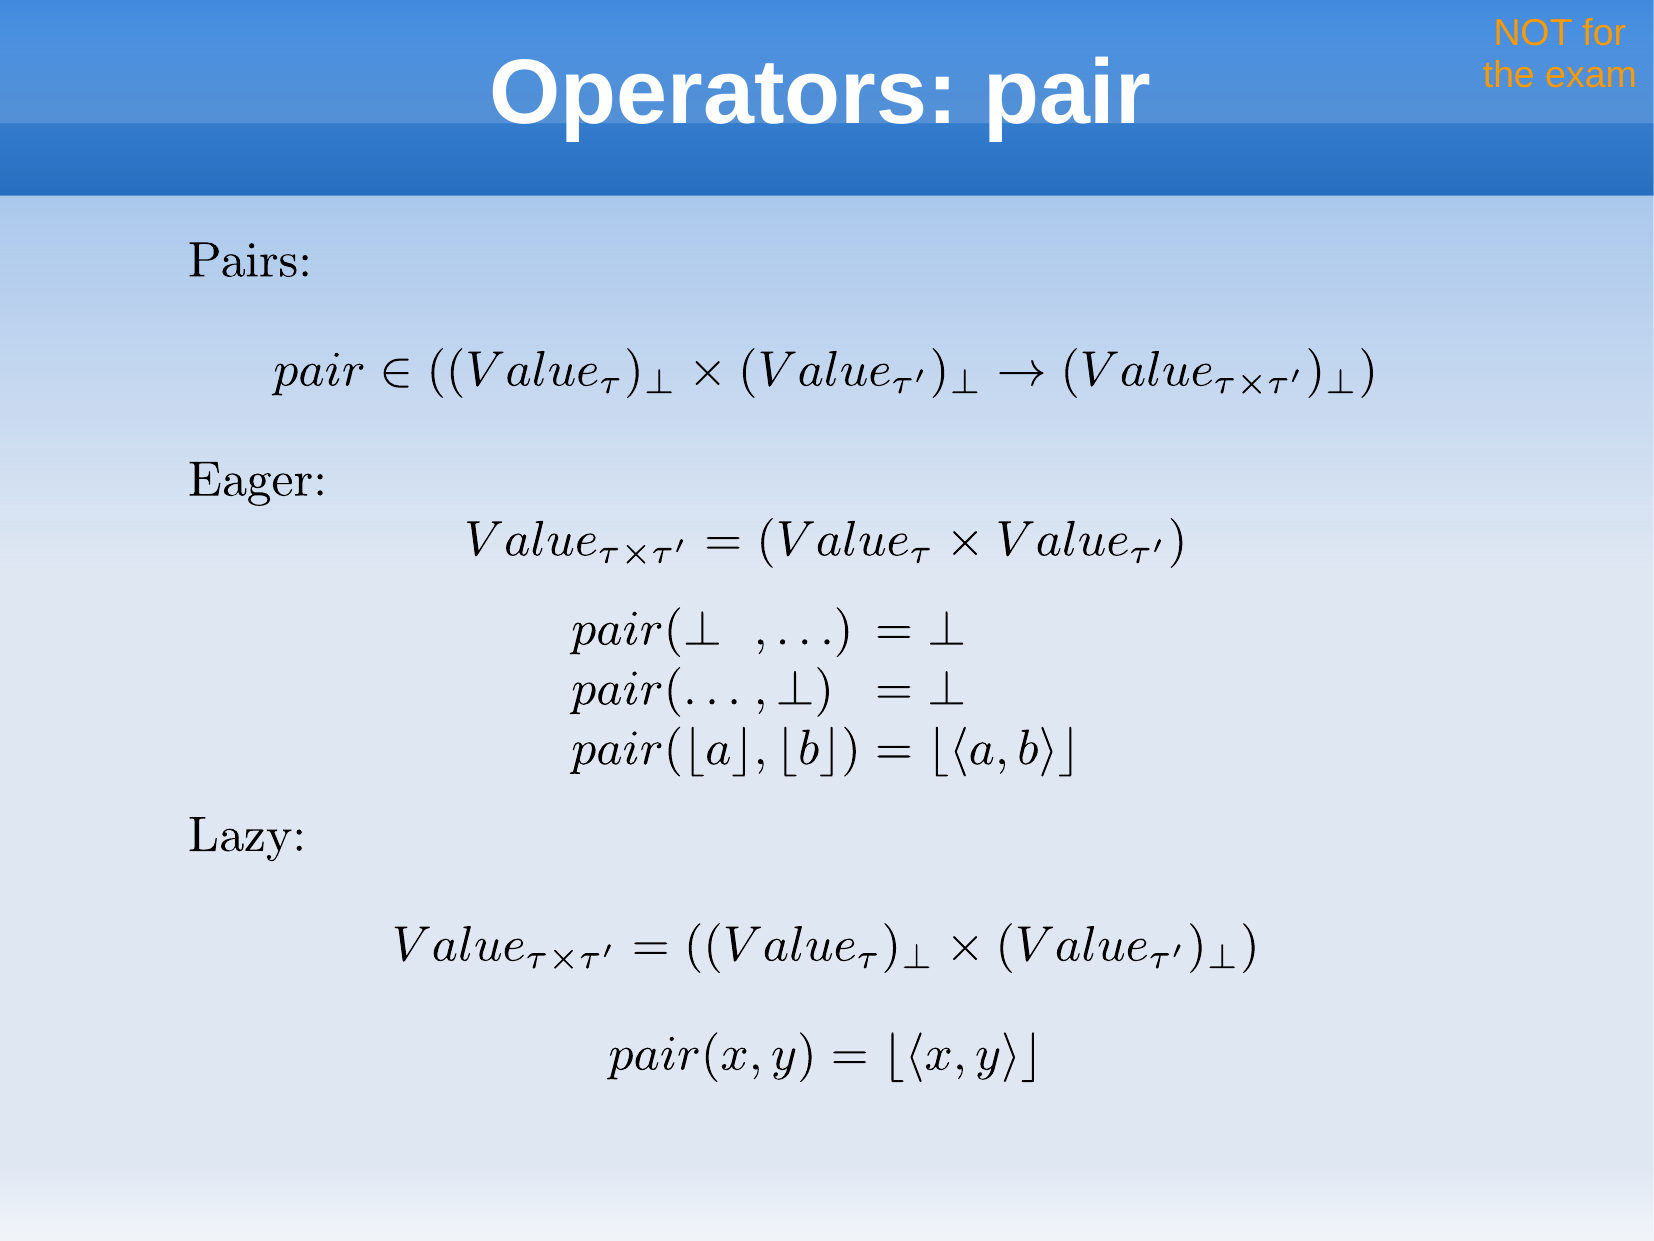

# Operators: pair
NOT for
the exam